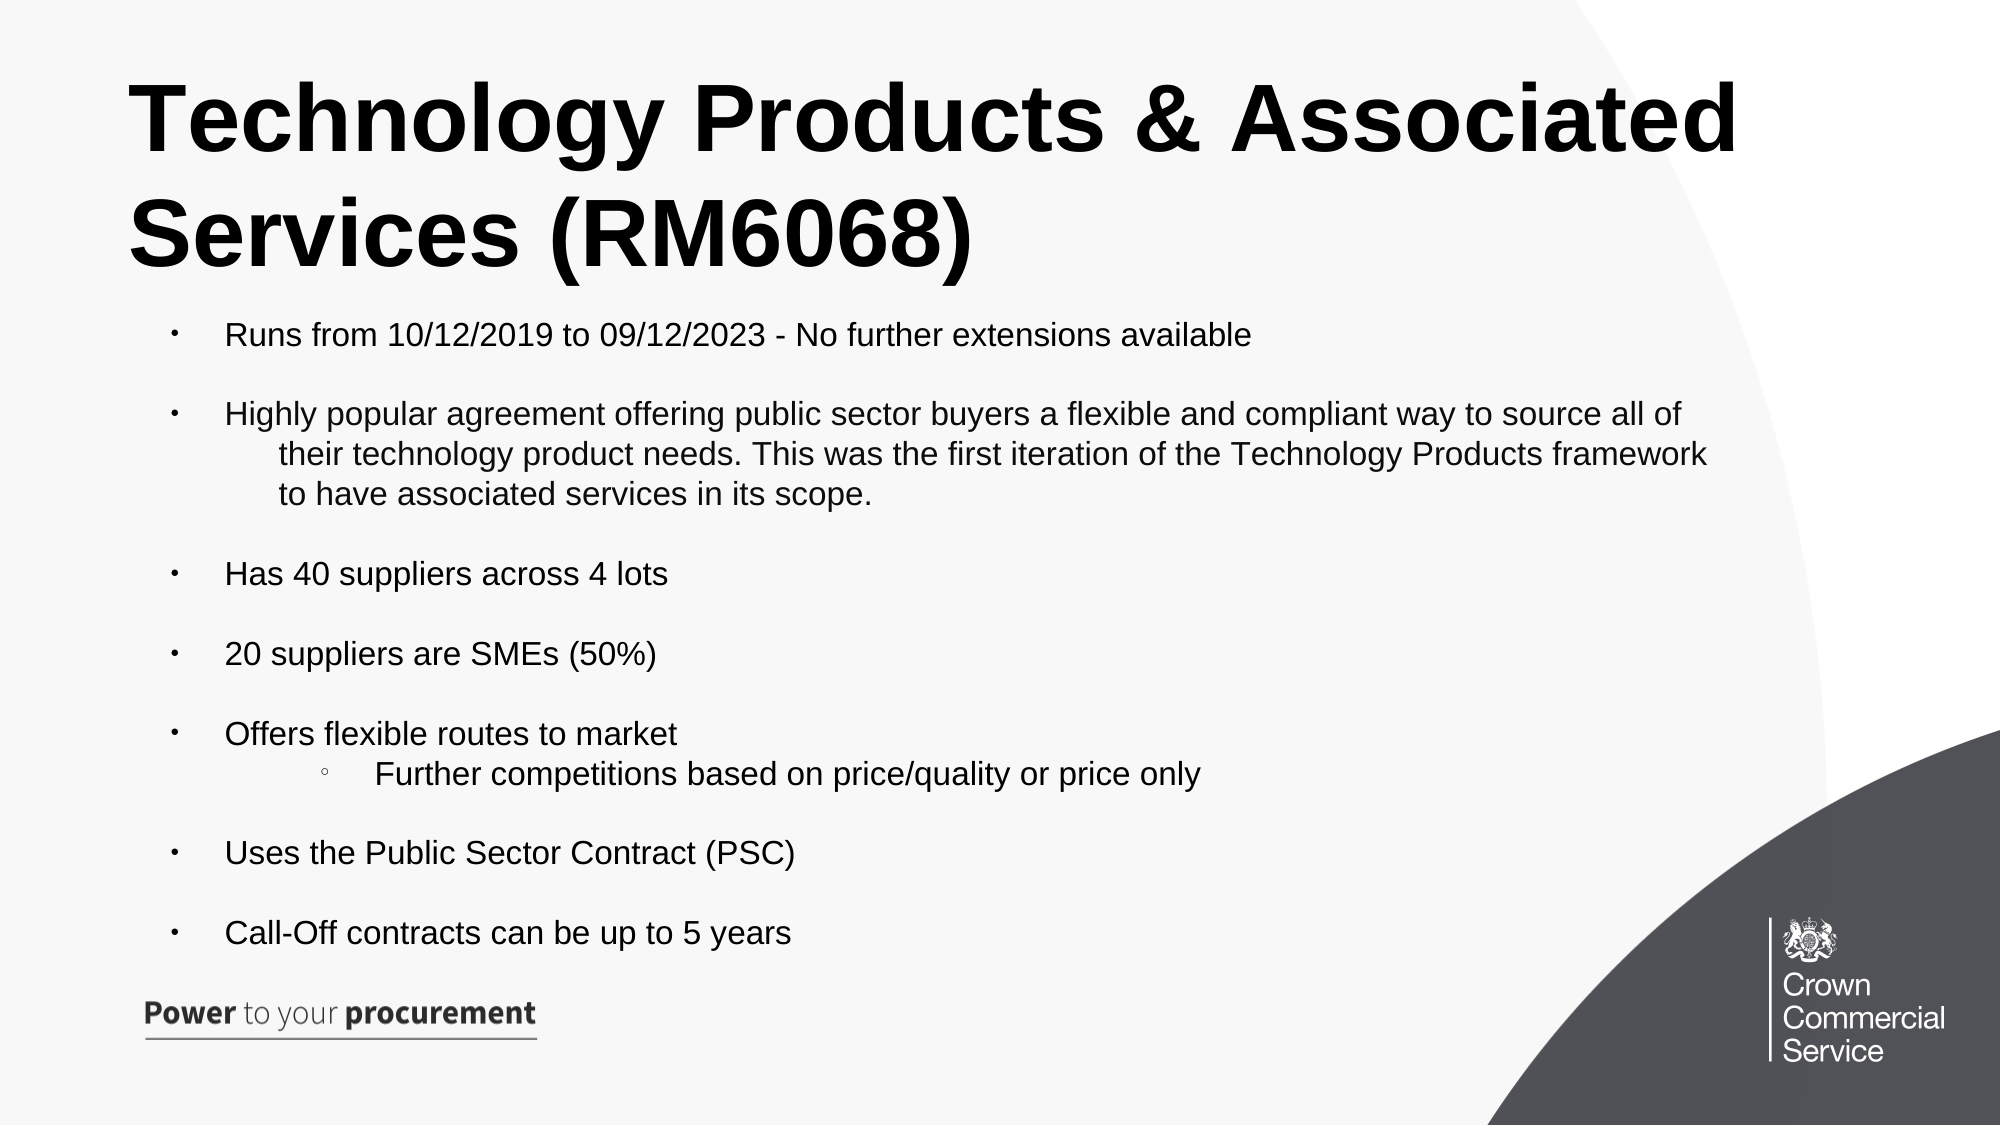

# Technology Products & Associated Services (RM6068)
Runs from 10/12/2019 to 09/12/2023 - No further extensions available
Highly popular agreement offering public sector buyers a flexible and compliant way to source all of their technology product needs. This was the first iteration of the Technology Products framework to have associated services in its scope.
Has 40 suppliers across 4 lots
20 suppliers are SMEs (50%)
Offers flexible routes to market
Further competitions based on price/quality or price only
Uses the Public Sector Contract (PSC)
Call-Off contracts can be up to 5 years